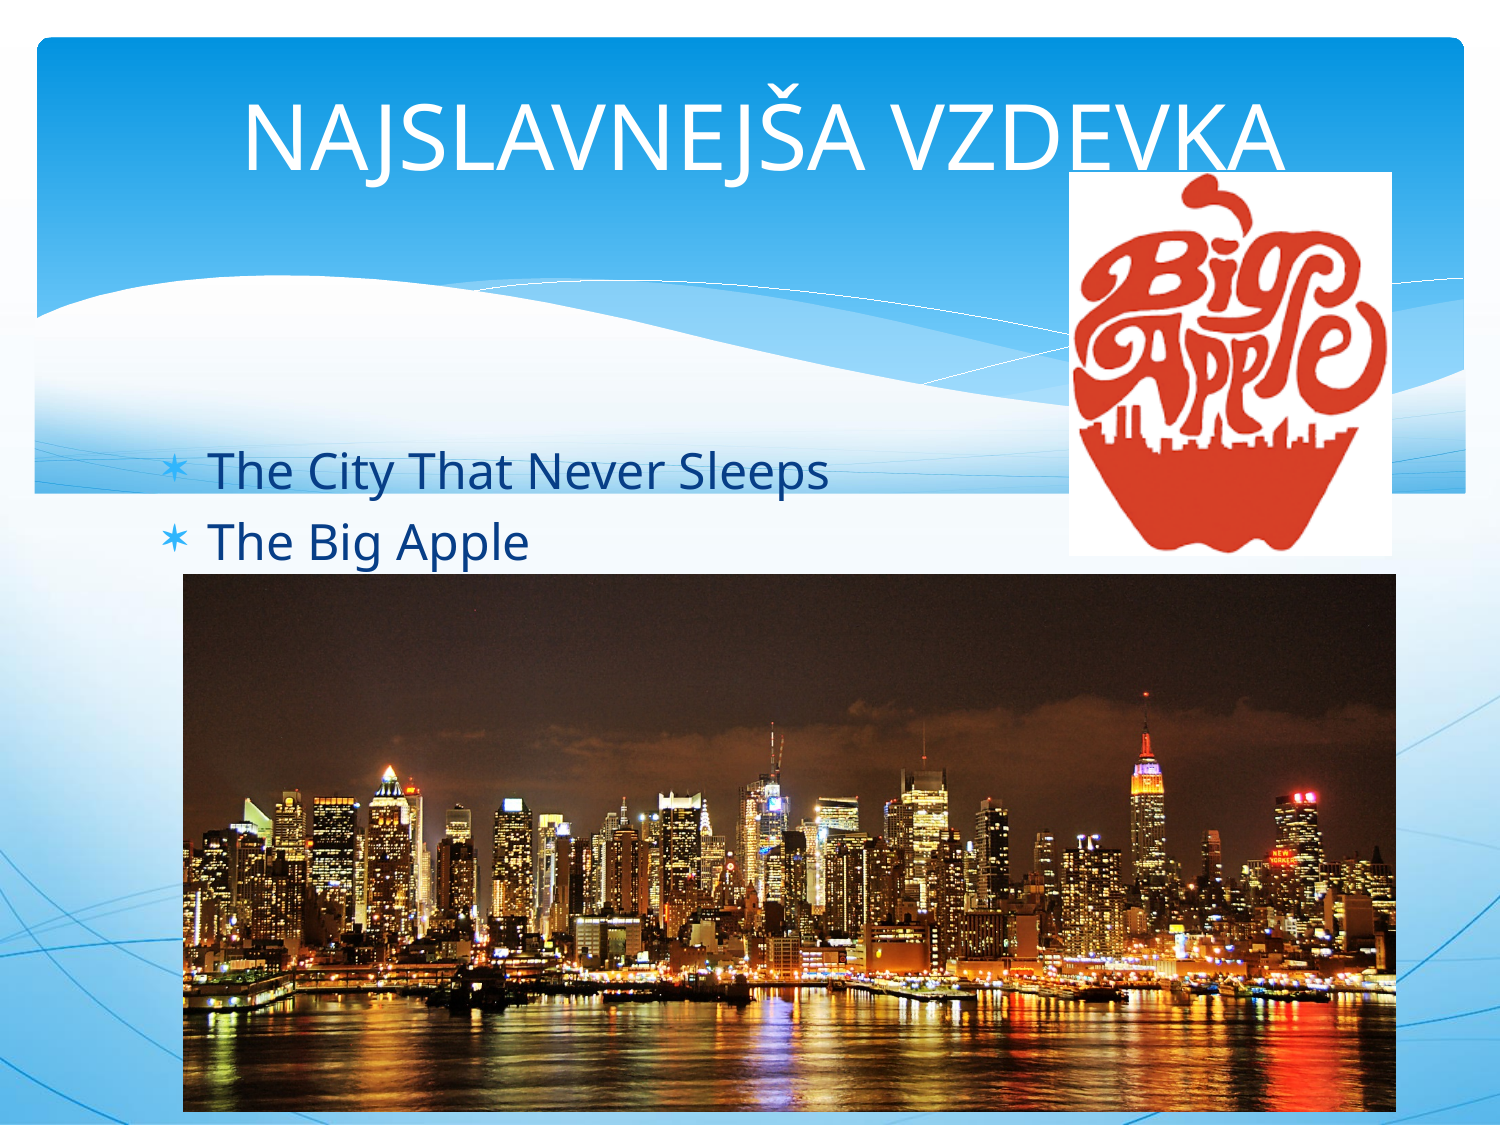

NAJSLAVNEJŠA VZDEVKA
# The City That Never Sleeps
The Big Apple